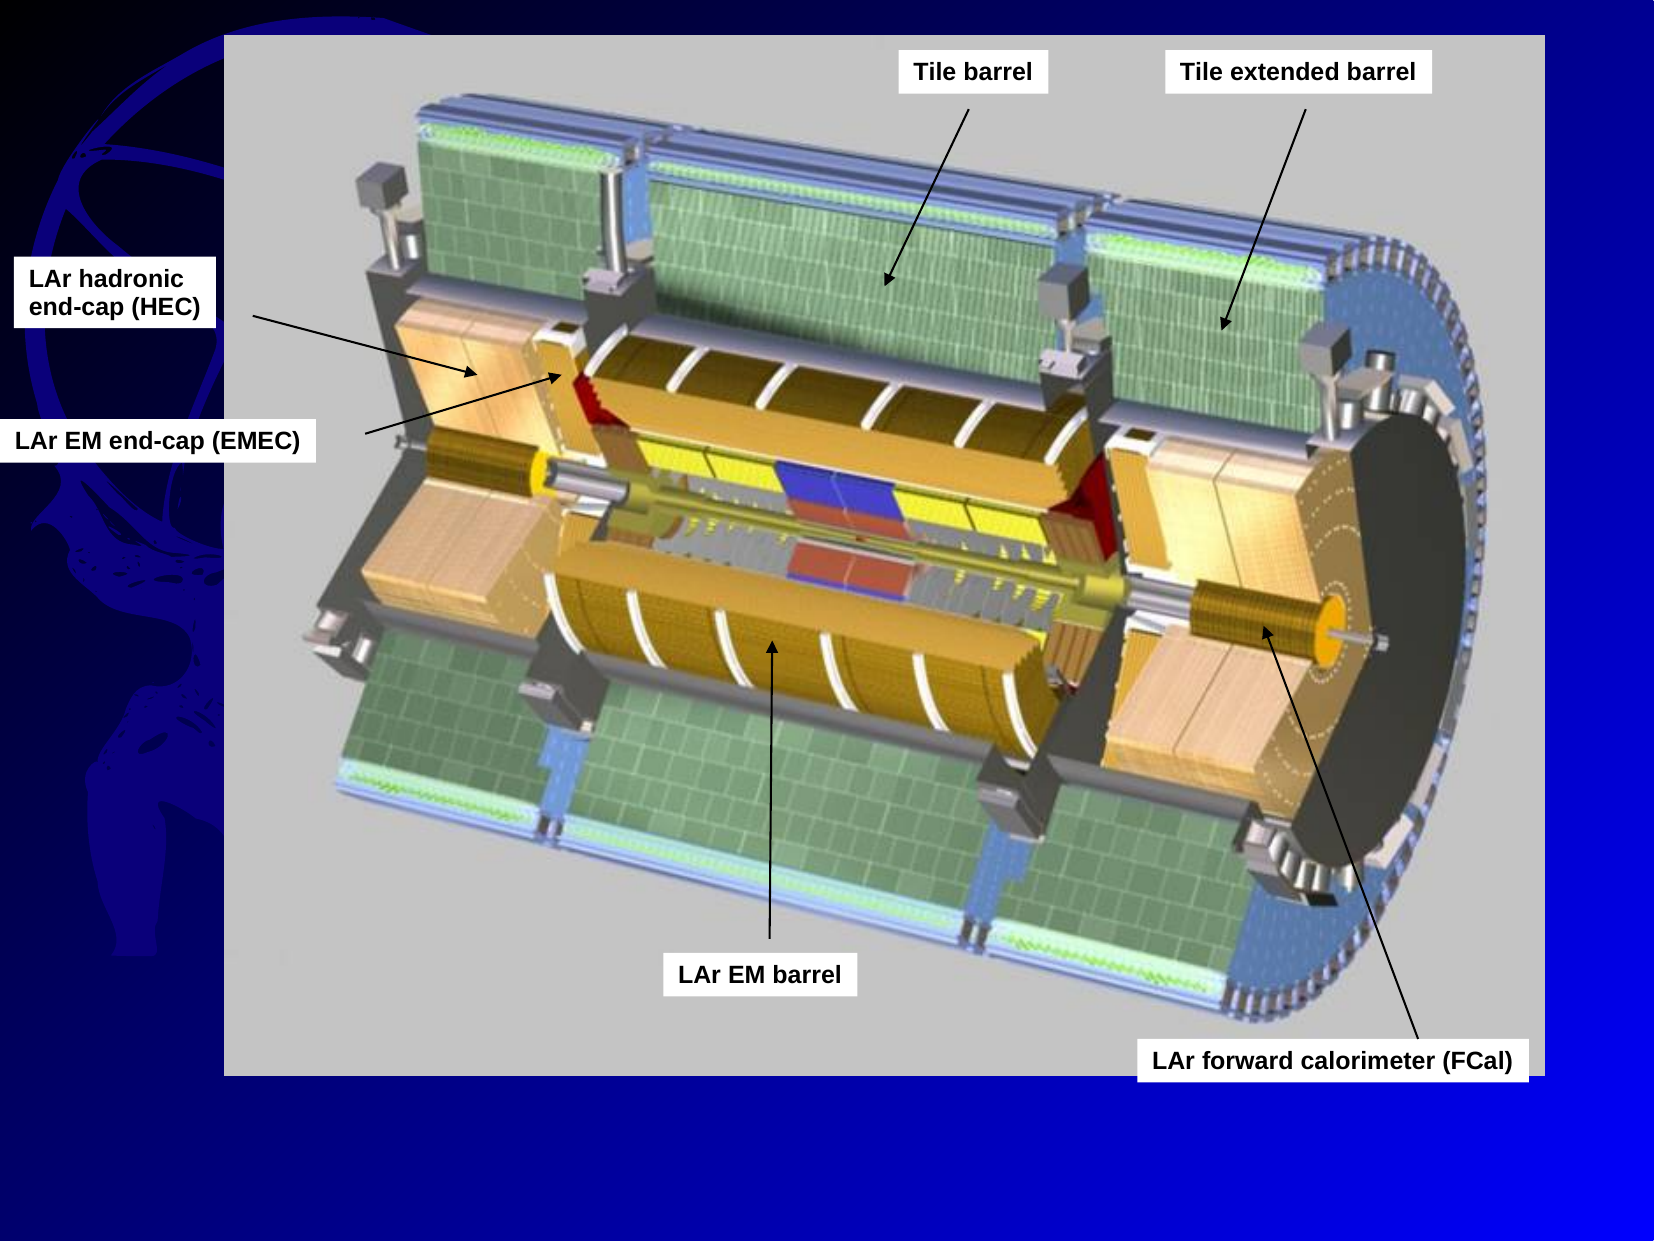

Tile barrel
Tile extended barrel
LAr hadronic
end-cap (HEC)
LAr EM end-cap (EMEC)
LAr EM barrel
LAr forward calorimeter (FCal)